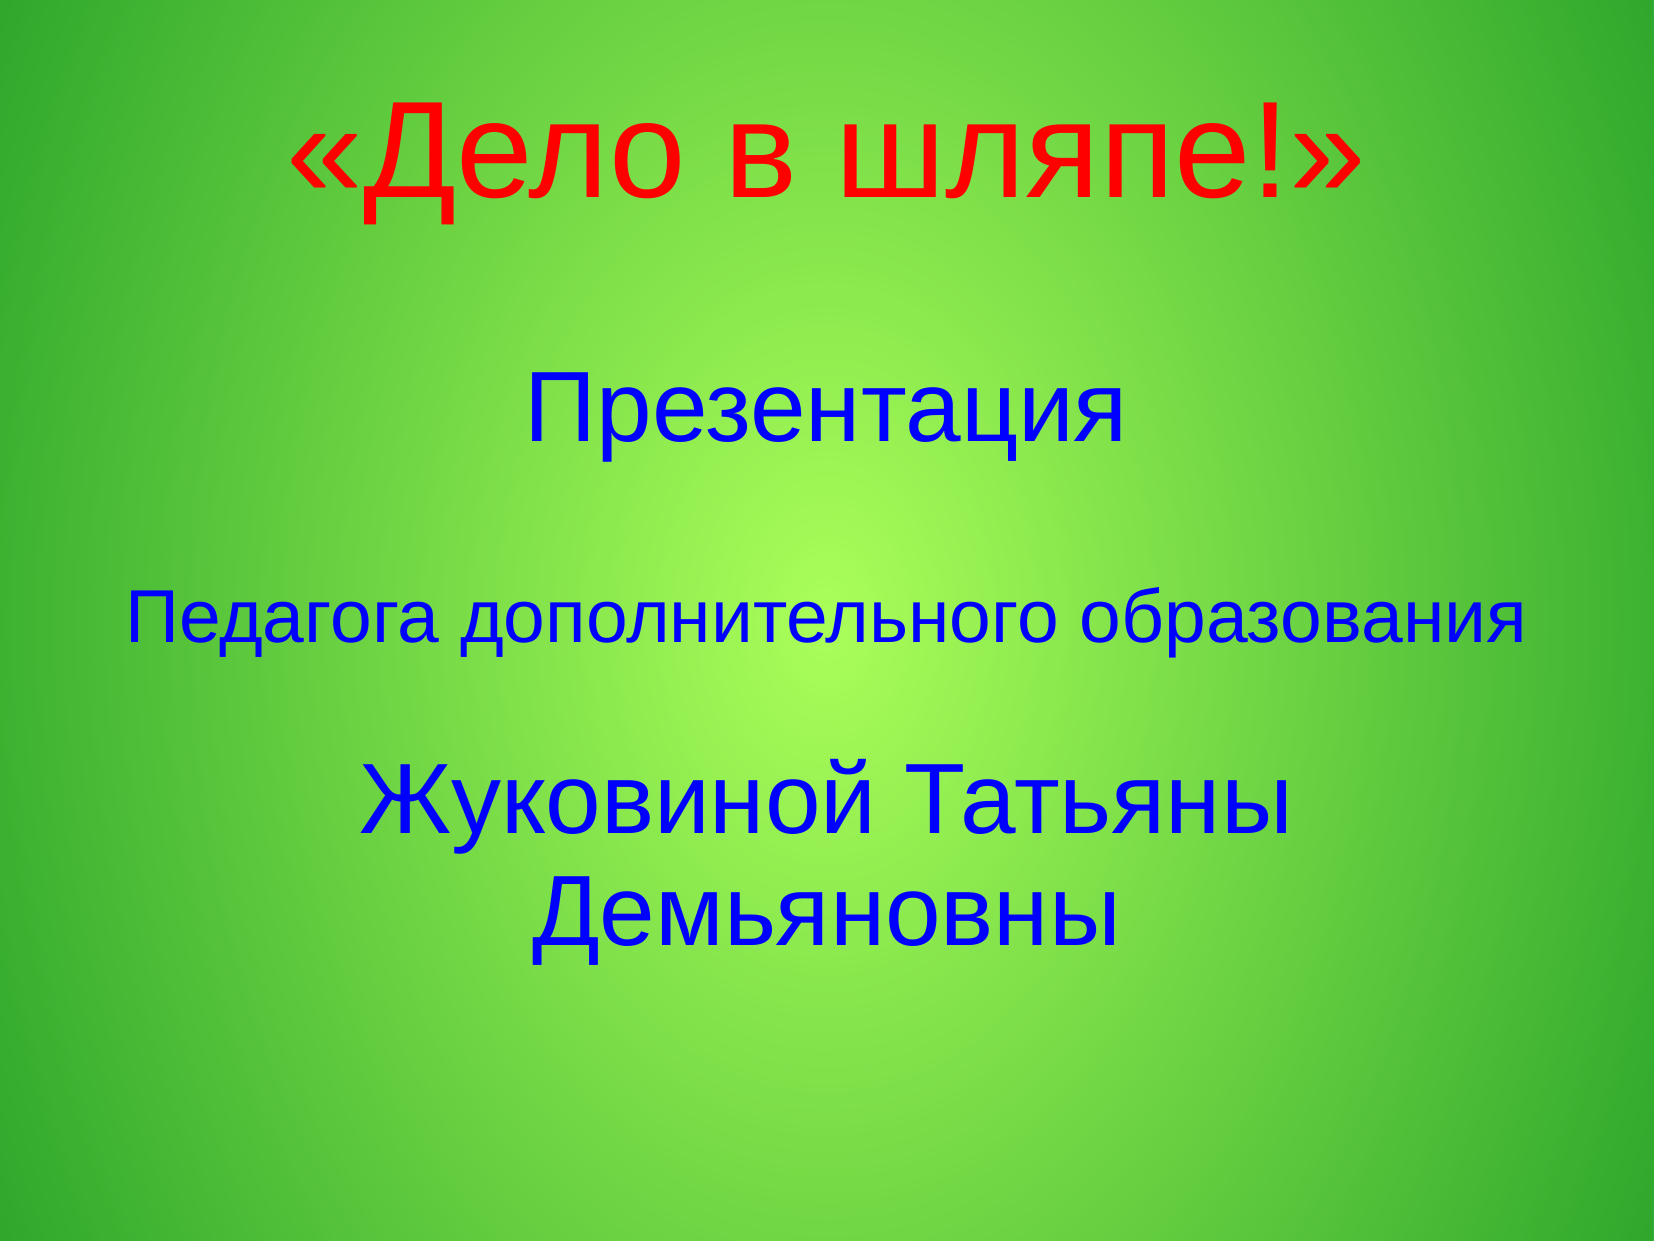

# «Дело в шляпе!»
Презентация
Педагога дополнительного образования
Жуковиной Татьяны Демьяновны